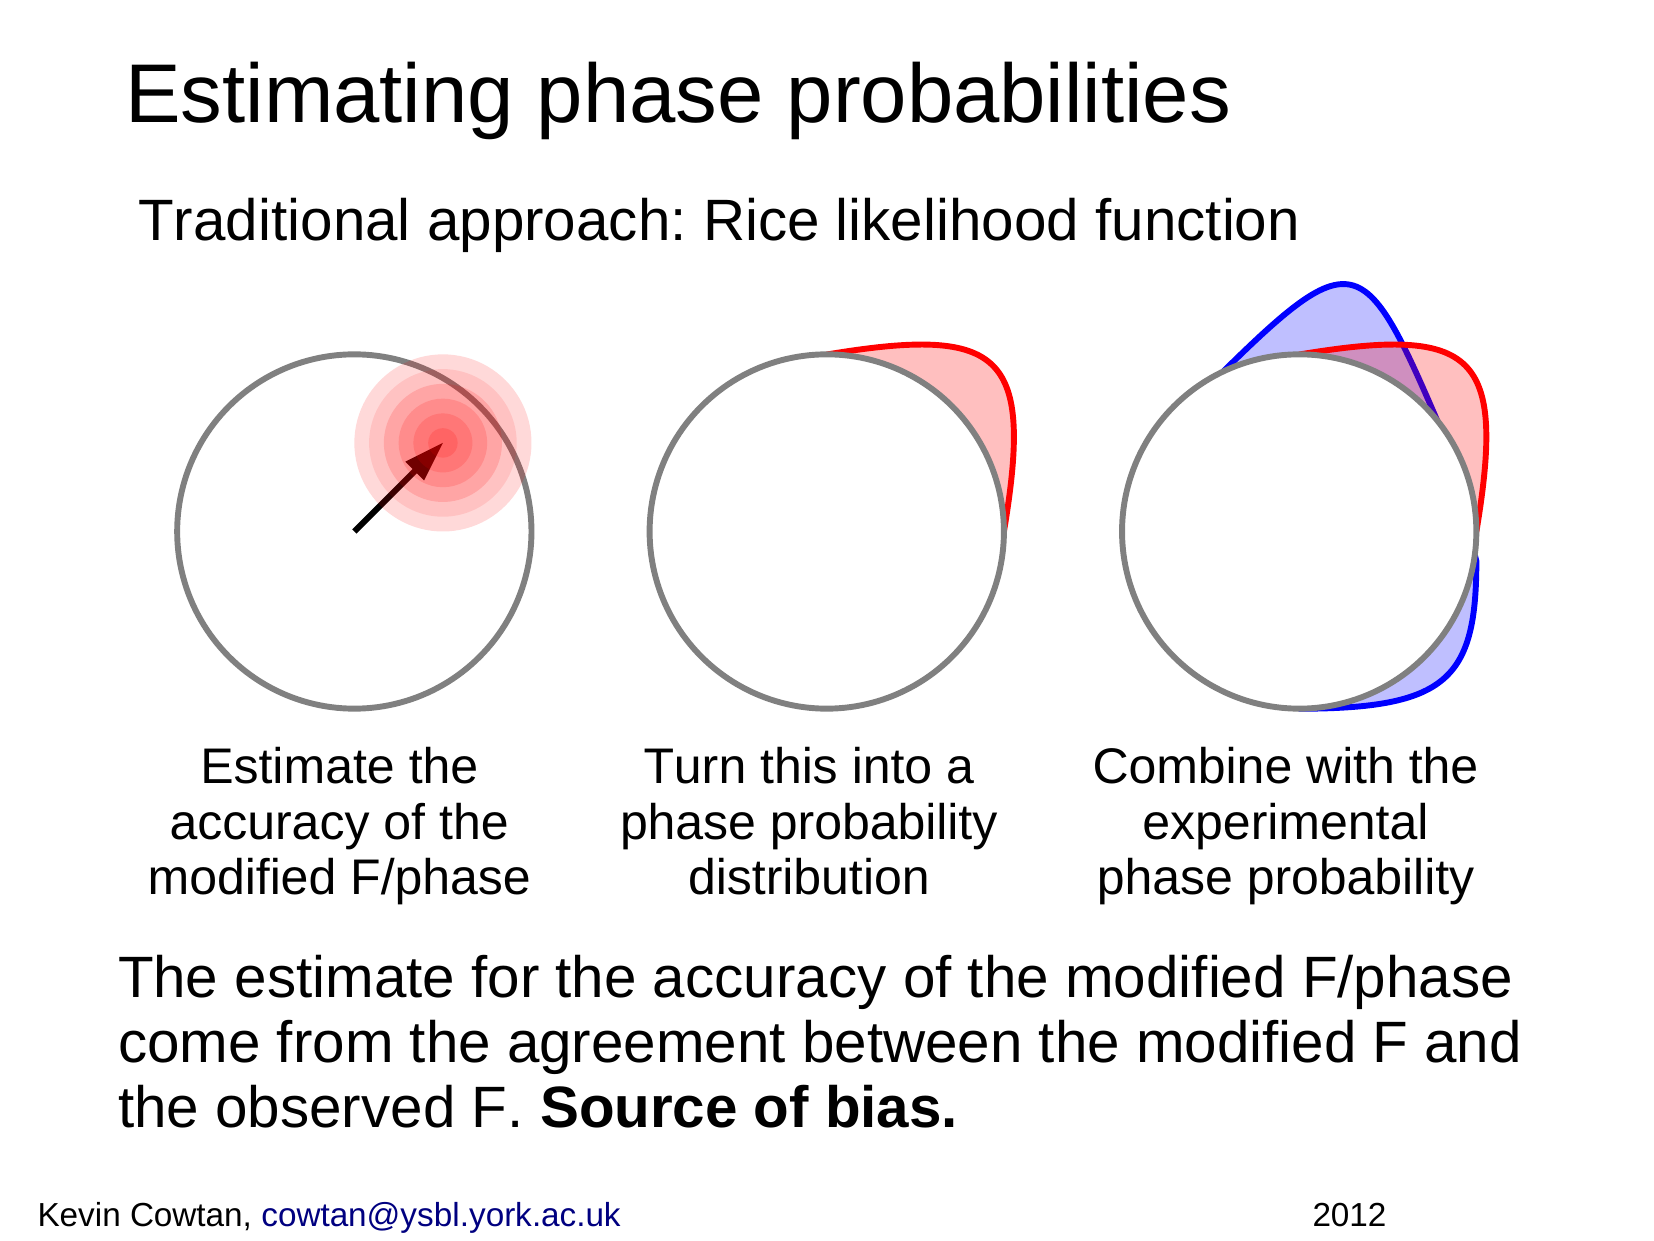

# Estimating phase probabilities
Traditional approach: Rice likelihood function
Estimate the accuracy of the modified F/phase
Turn this into a phase probability distribution
Combine with the experimental phase probability
The estimate for the accuracy of the modified F/phase come from the agreement between the modified F and the observed F. Source of bias.